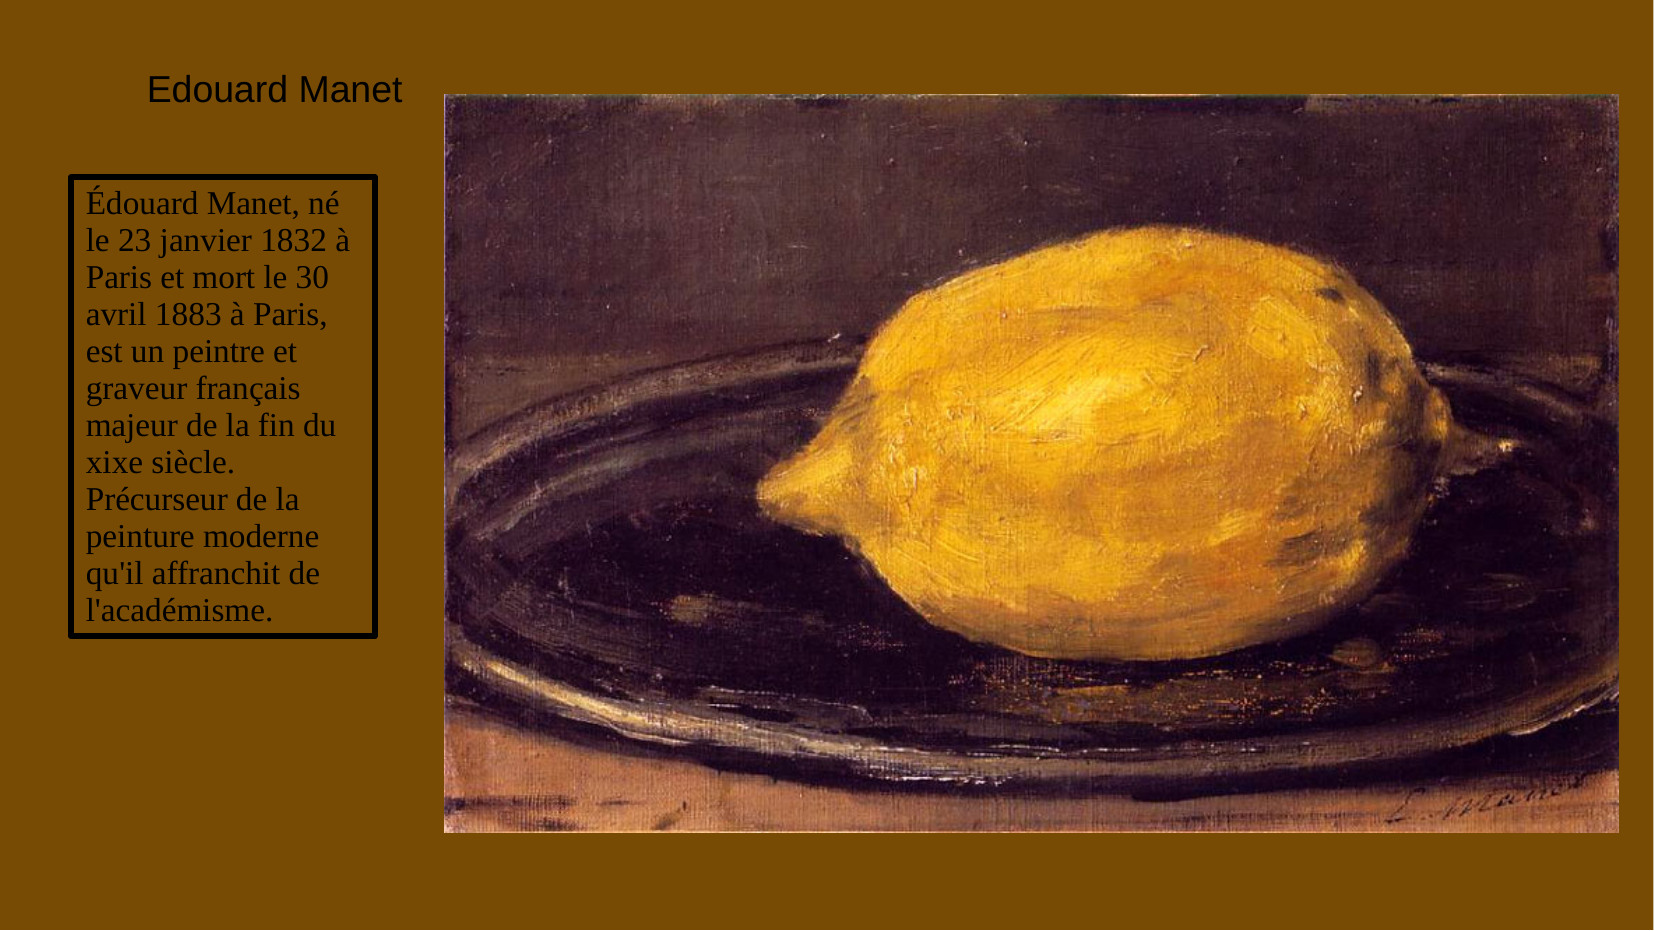

# Edouard Manet
Édouard Manet, né le 23 janvier 1832 à Paris et mort le 30 avril 1883 à Paris, est un peintre et graveur français majeur de la fin du xixe siècle. Précurseur de la peinture moderne qu'il affranchit de l'académisme.